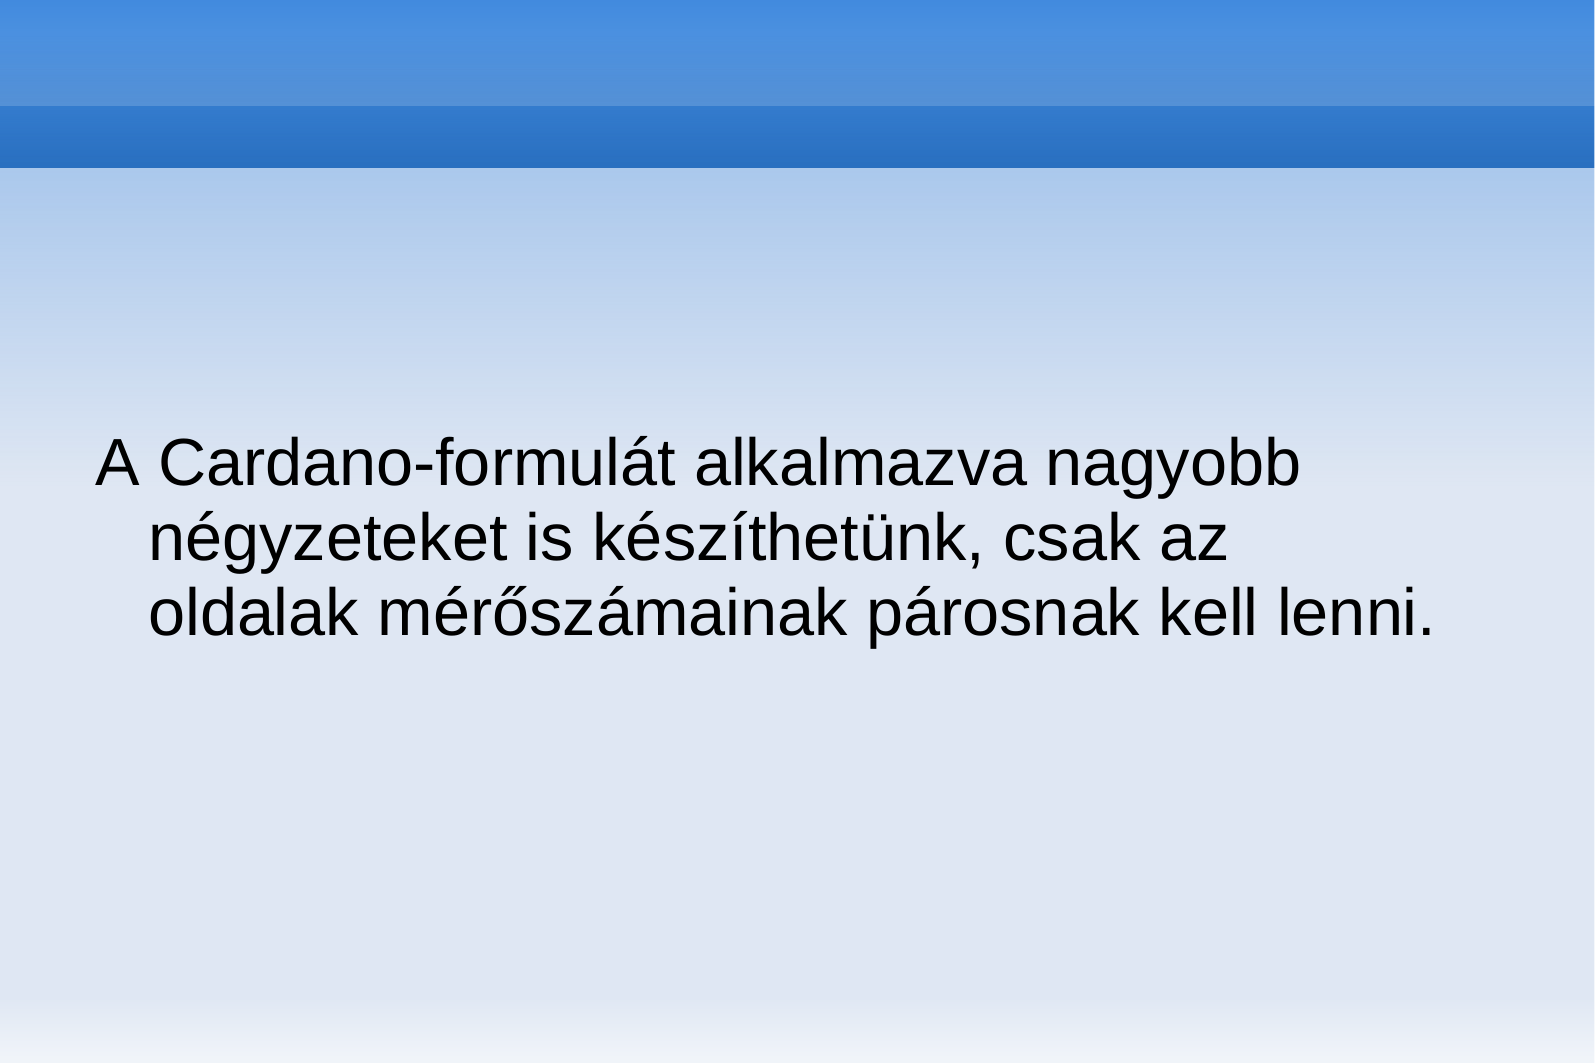

#
A Cardano-formulát alkalmazva nagyobb négyzeteket is készíthetünk, csak az oldalak mérőszámainak párosnak kell lenni.